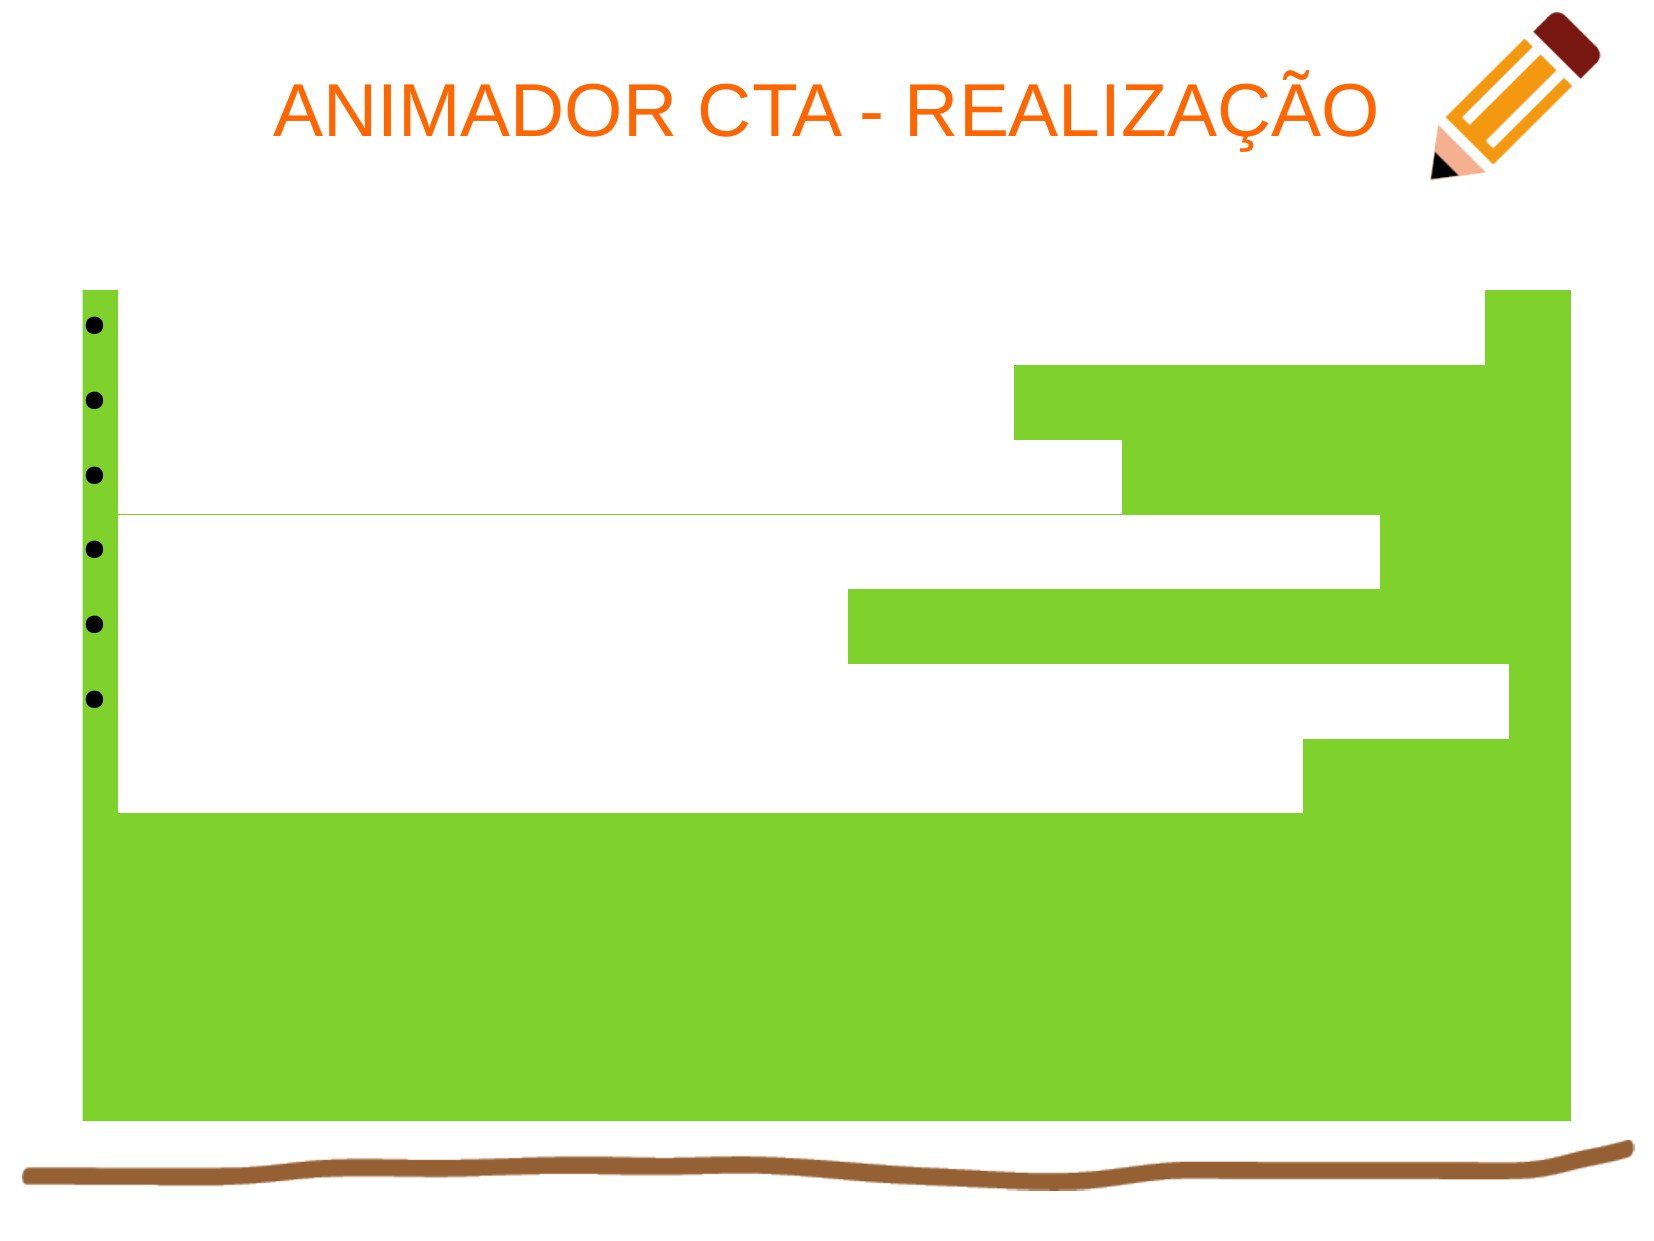

# ANIMADOR CTA - REALIZAÇÃO
Nenhuma experiência anterior com QT C++
Pesquisa em documentação
Acompanhamento de exemplos
Versão Windows demasiadamente lenta
Versão Linux funcional
Testes de outros alunos colaboraram com a melhoria da interface e da ferramenta